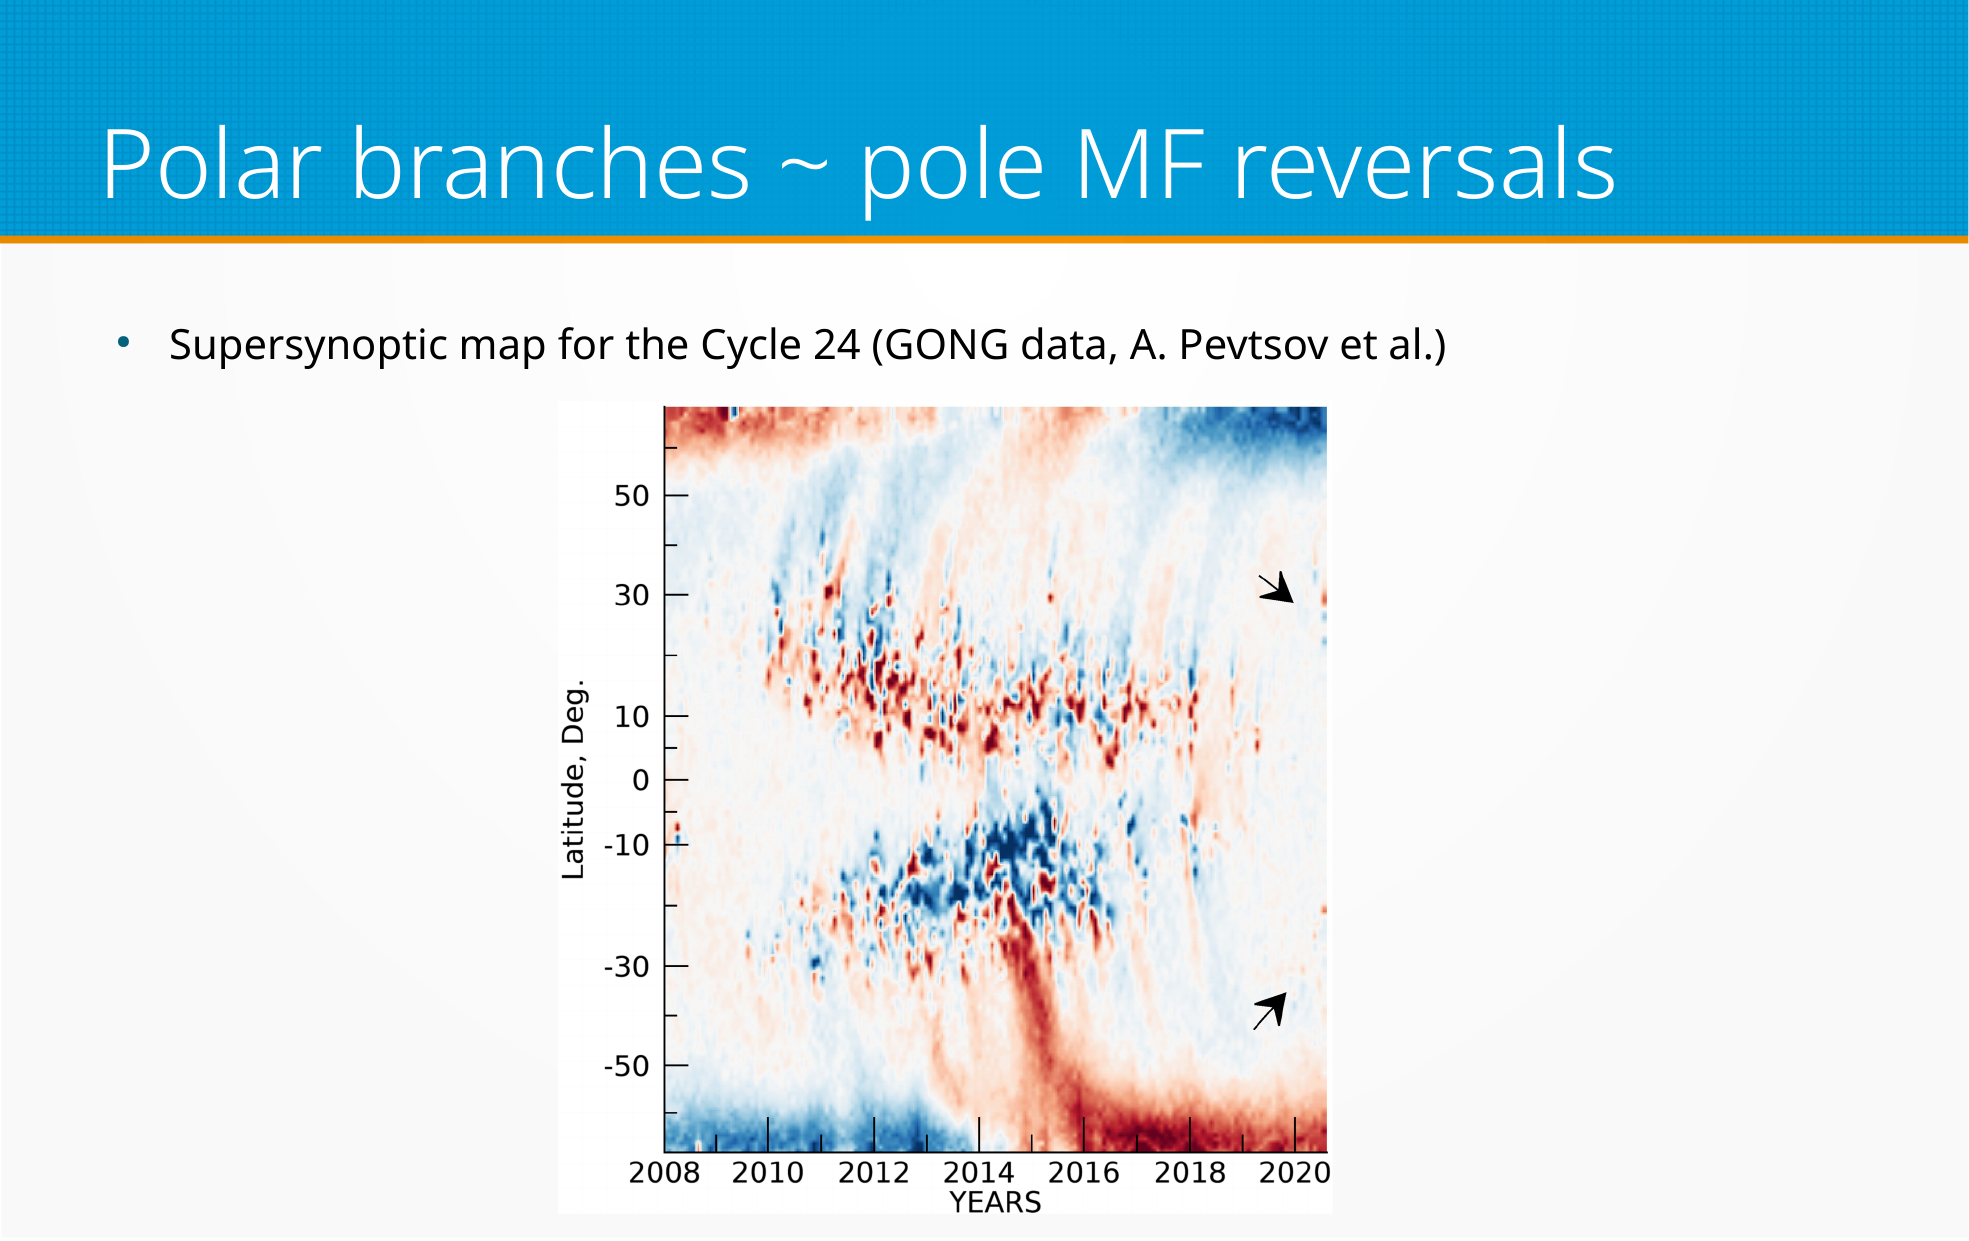

# Polar branches ~ pole MF reversals
Supersynoptic map for the Cycle 24 (GONG data, A. Pevtsov et al.)